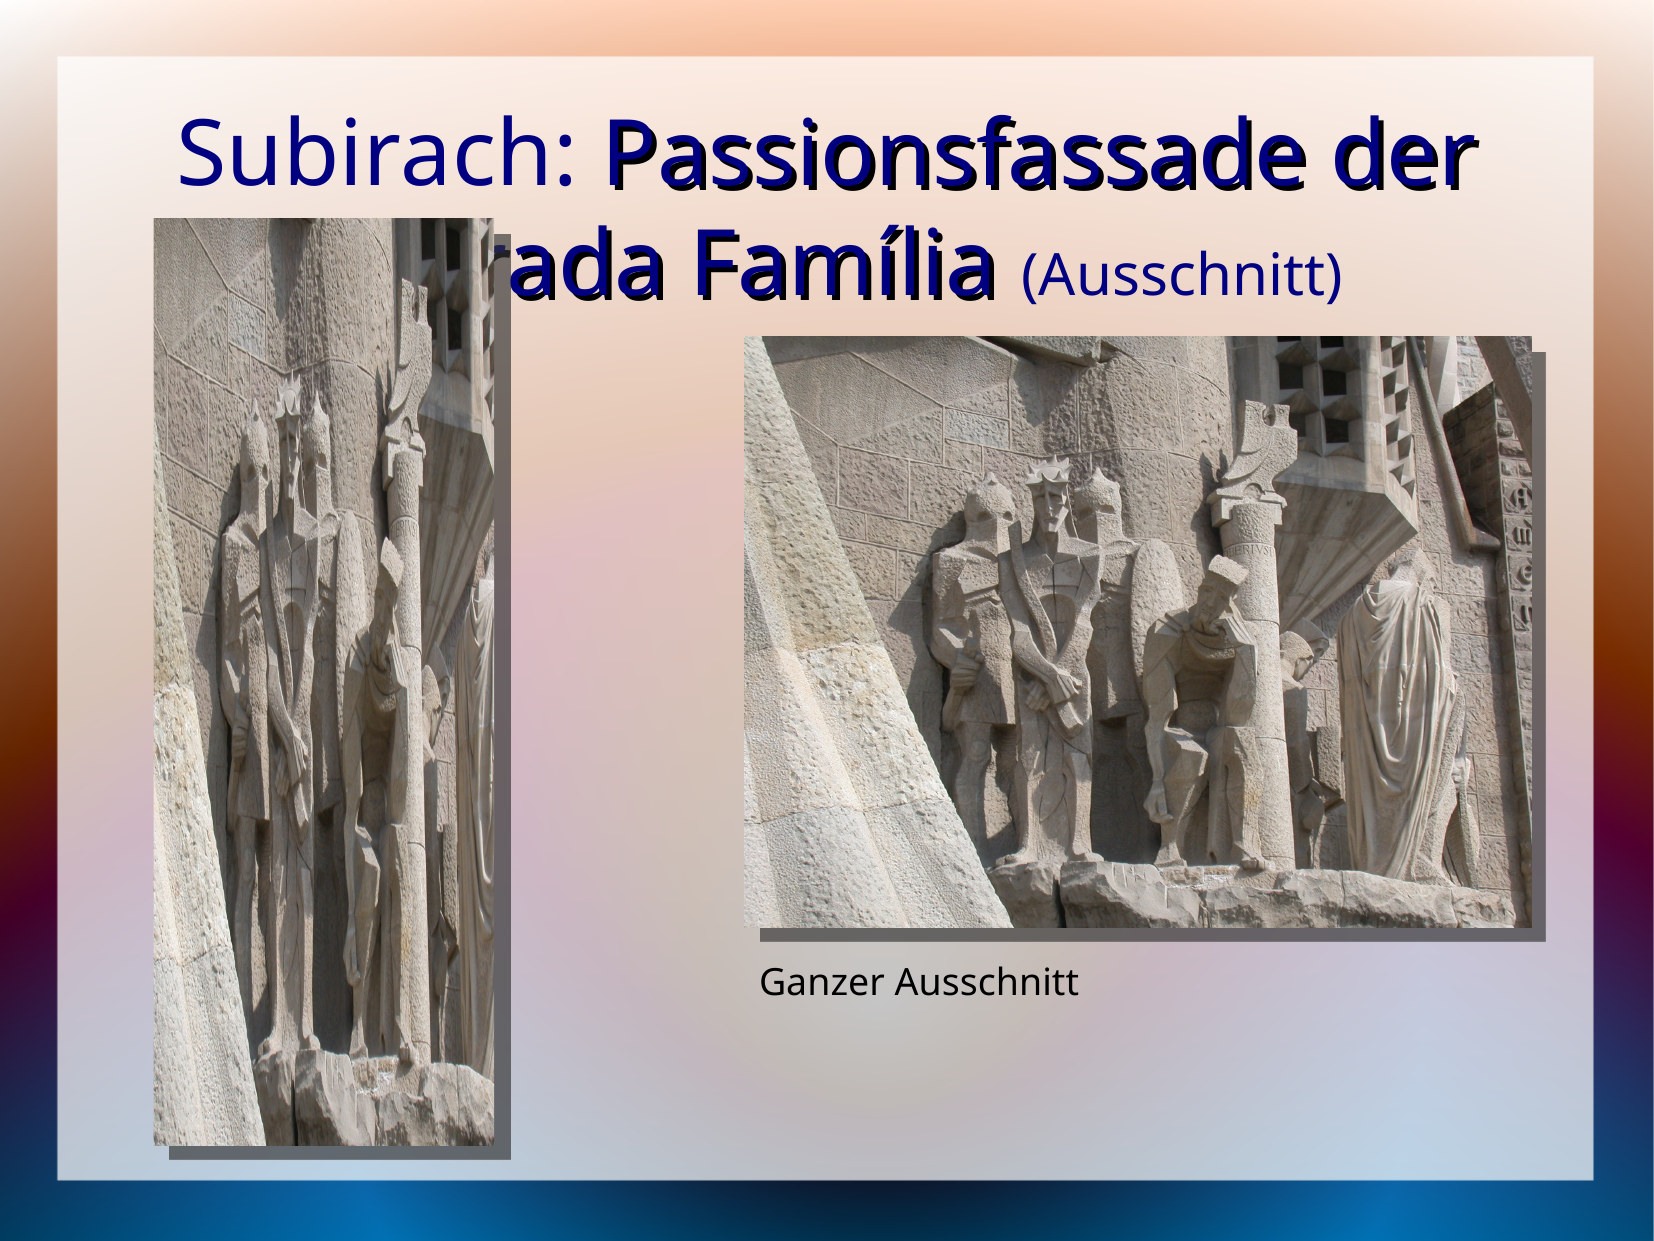

# Subirach: Passionsfassade der Sagrada Família (Ausschnitt)
Ganzer Ausschnitt